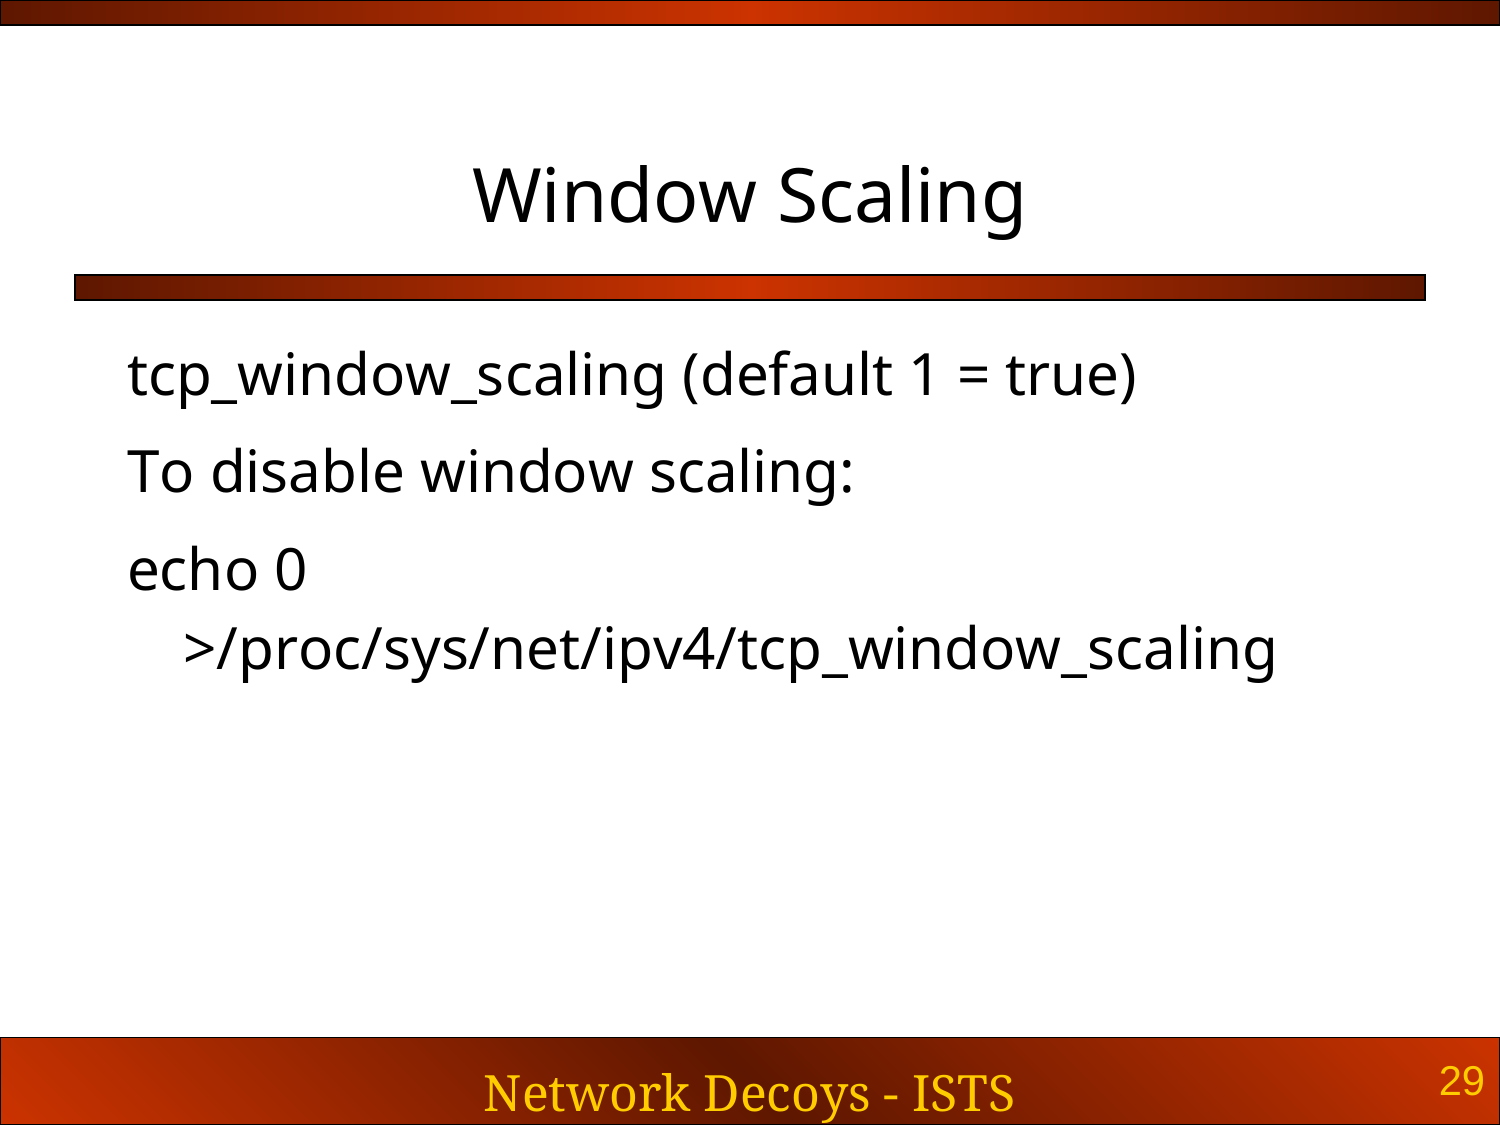

# Window Scaling
tcp_window_scaling (default 1 = true)
To disable window scaling:
echo 0 >/proc/sys/net/ipv4/tcp_window_scaling